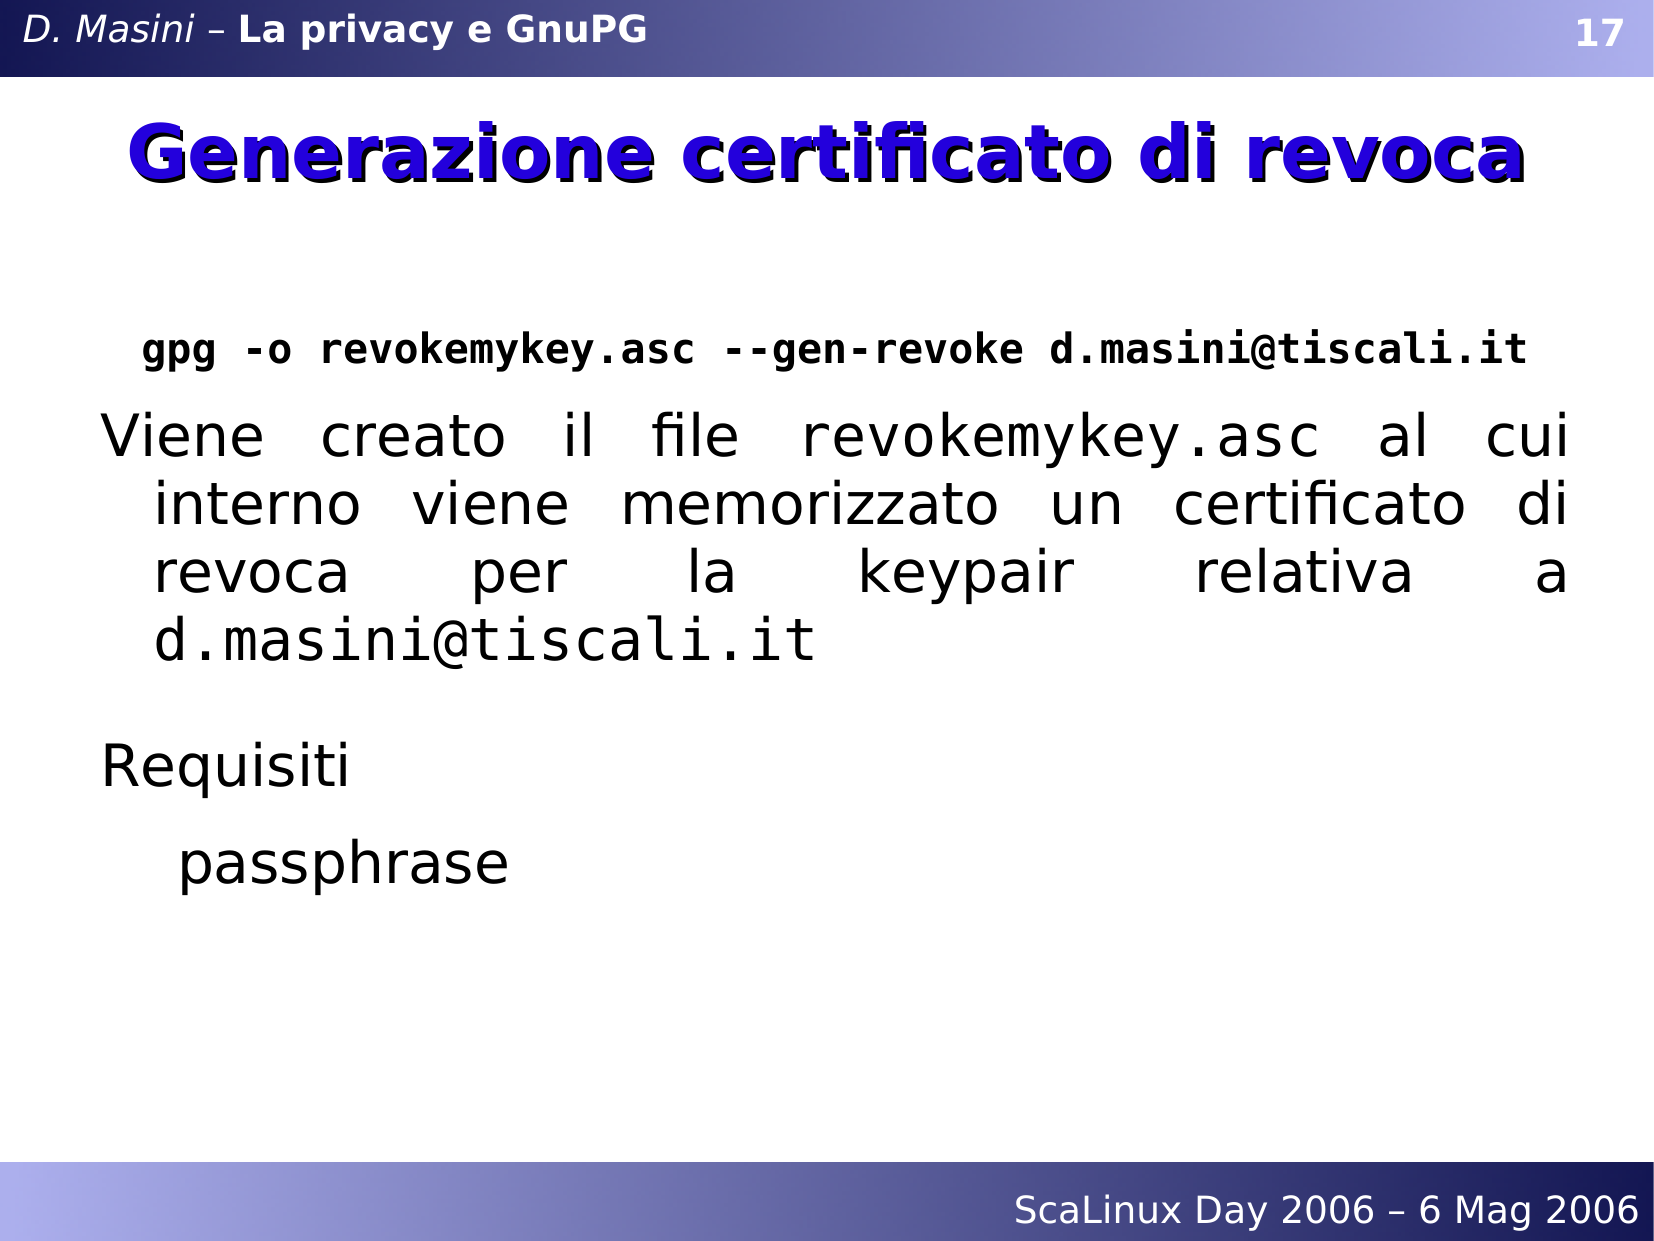

D. Masini – La privacy e GnuPG
# Generazione certificato di revoca
gpg -o revokemykey.asc --gen-revoke d.masini@tiscali.it
Viene creato il file revokemykey.asc al cui interno viene memorizzato un certificato di revoca per la keypair relativa a d.masini@tiscali.it
Requisiti
passphrase
ScaLinux Day 2006 – 6 Mag 2006